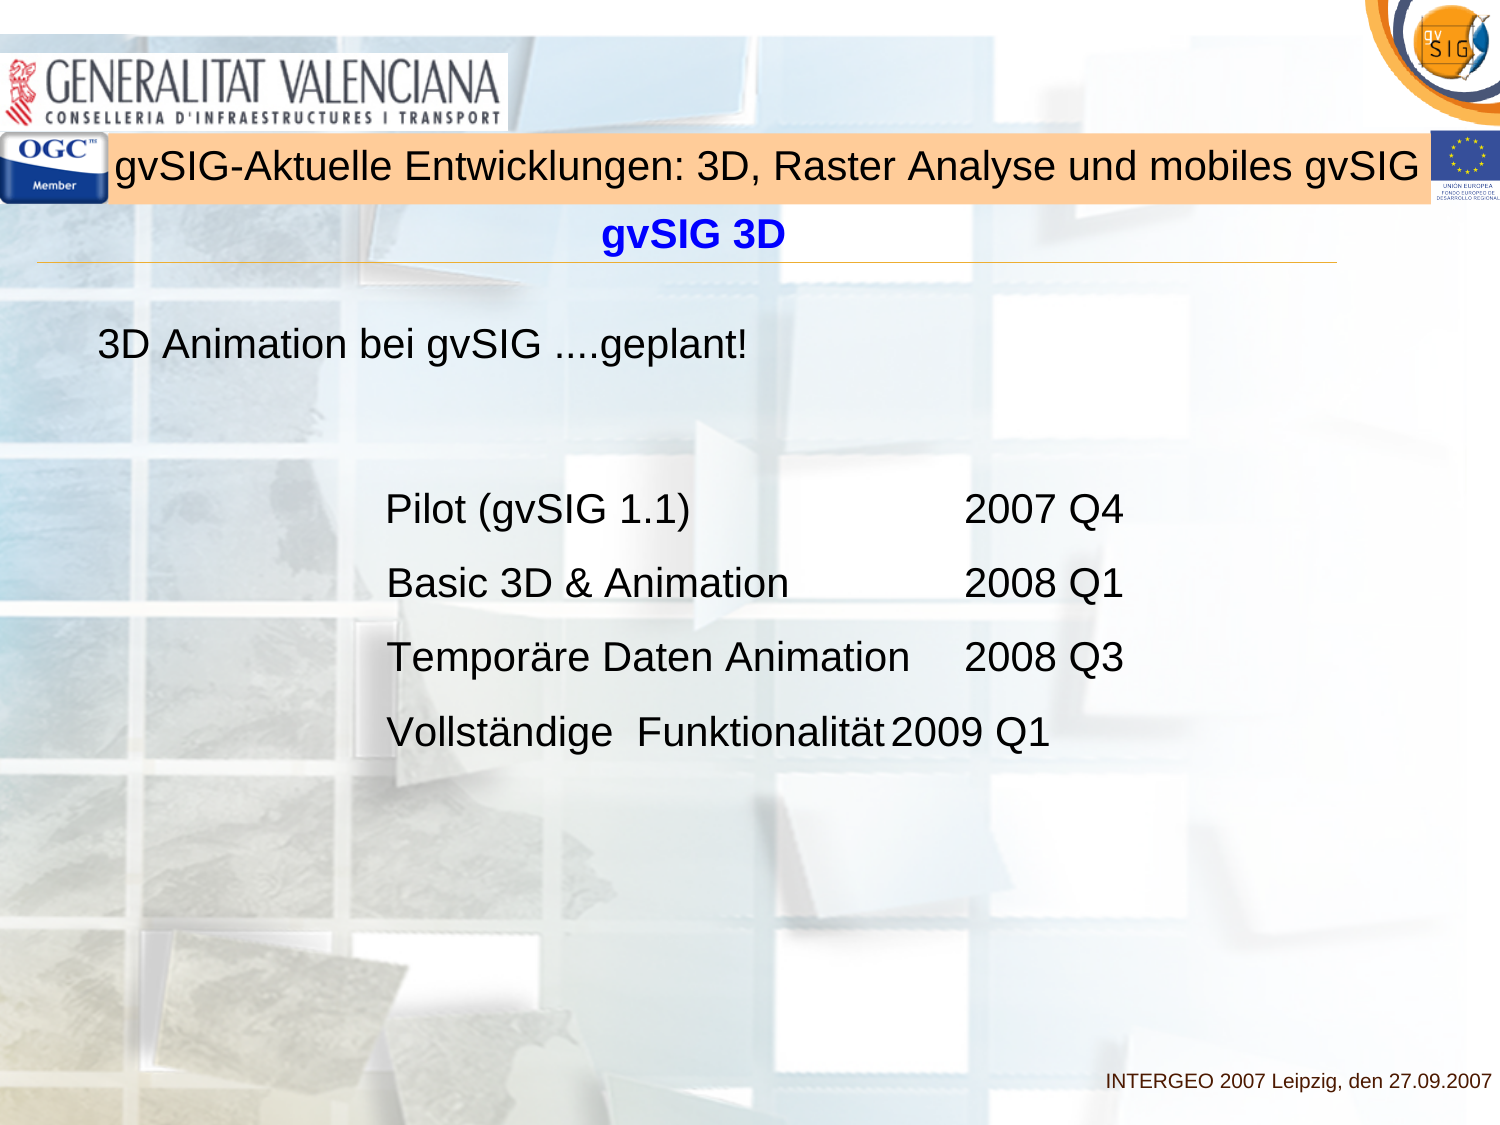

gvSIG-Aktuelle Entwicklungen: 3D, Raster Analyse und mobiles gvSIG
gvSIG 3D
3D Animation bei gvSIG ....geplant!
 Pilot (gvSIG 1.1)				2007 Q4
 Basic 3D & Animation			2008 Q1
 Temporäre Daten Animation	2008 Q3
 Vollständige Funktionalität	2009 Q1
INTERGEO 2007 Leipzig, den 27.09.2007